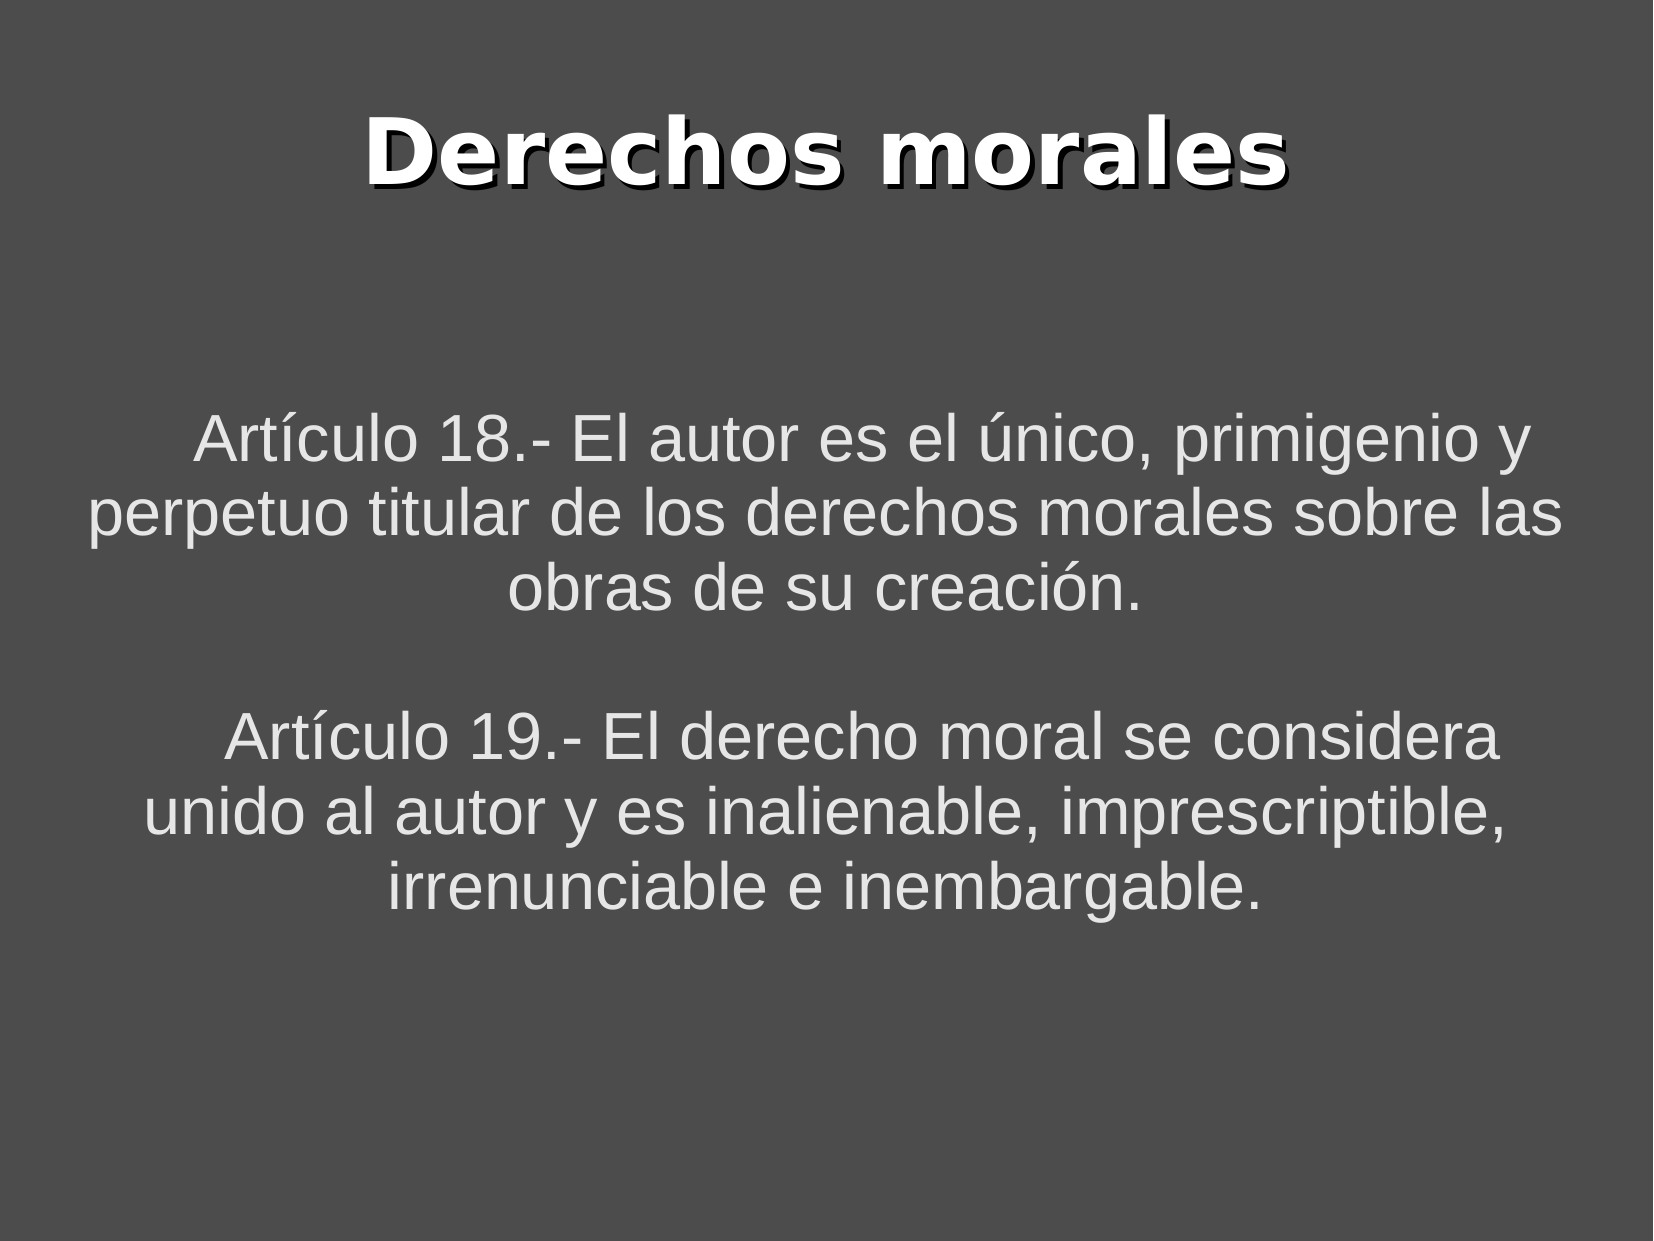

# Derechos morales
 Artículo 18.- El autor es el único, primigenio y perpetuo titular de los derechos morales sobre las
obras de su creación.
 Artículo 19.- El derecho moral se considera unido al autor y es inalienable, imprescriptible,
irrenunciable e inembargable.